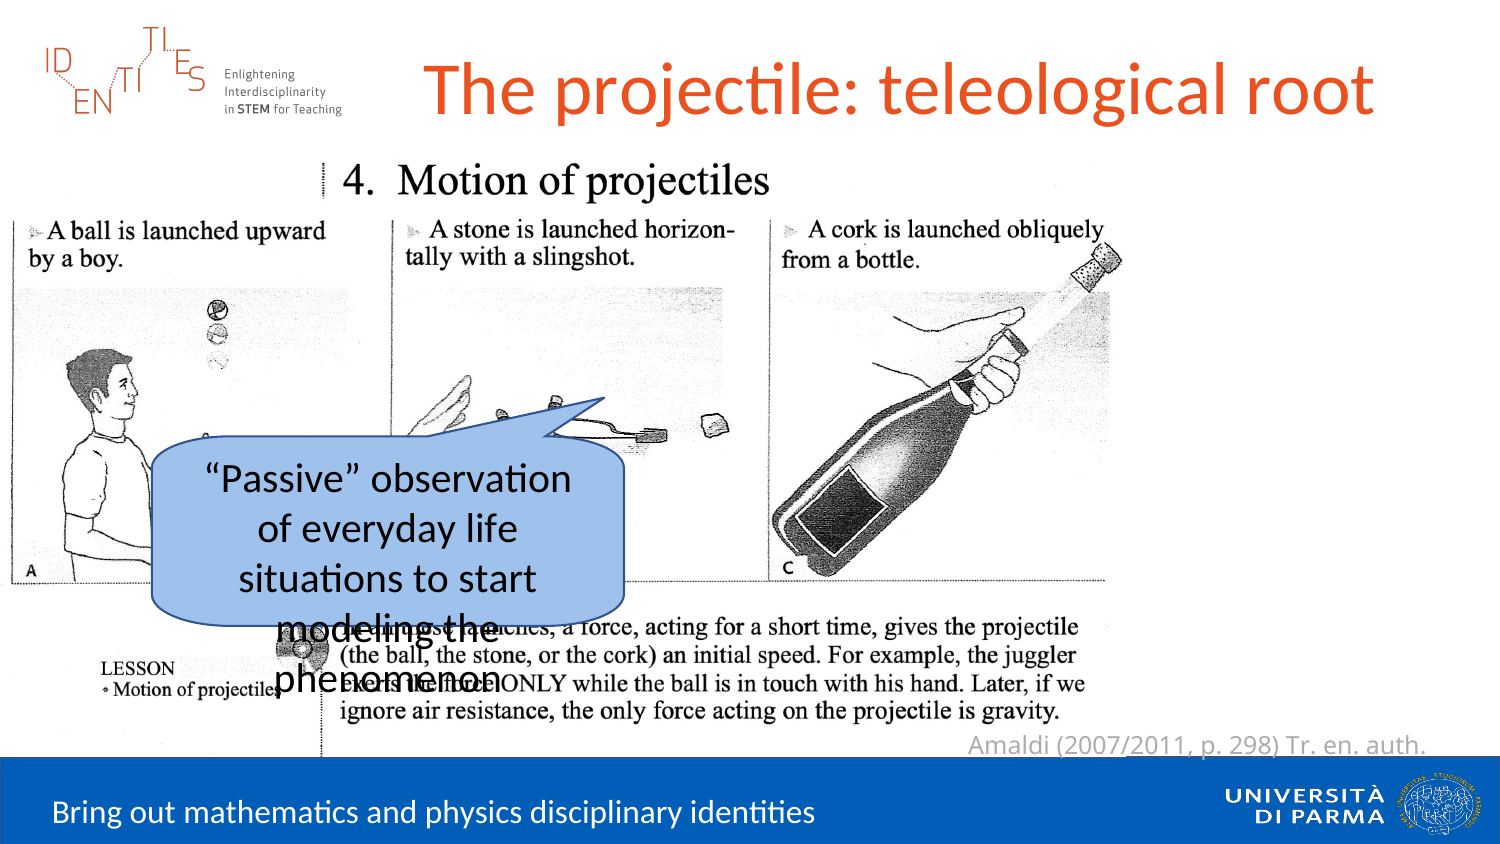

The projectile: teleological root
“Passive” observation of everyday life situations to start modeling the phenomenon
Amaldi (2007/2011, p. 298) Tr. en. auth.
Bring out mathematics and physics disciplinary identities